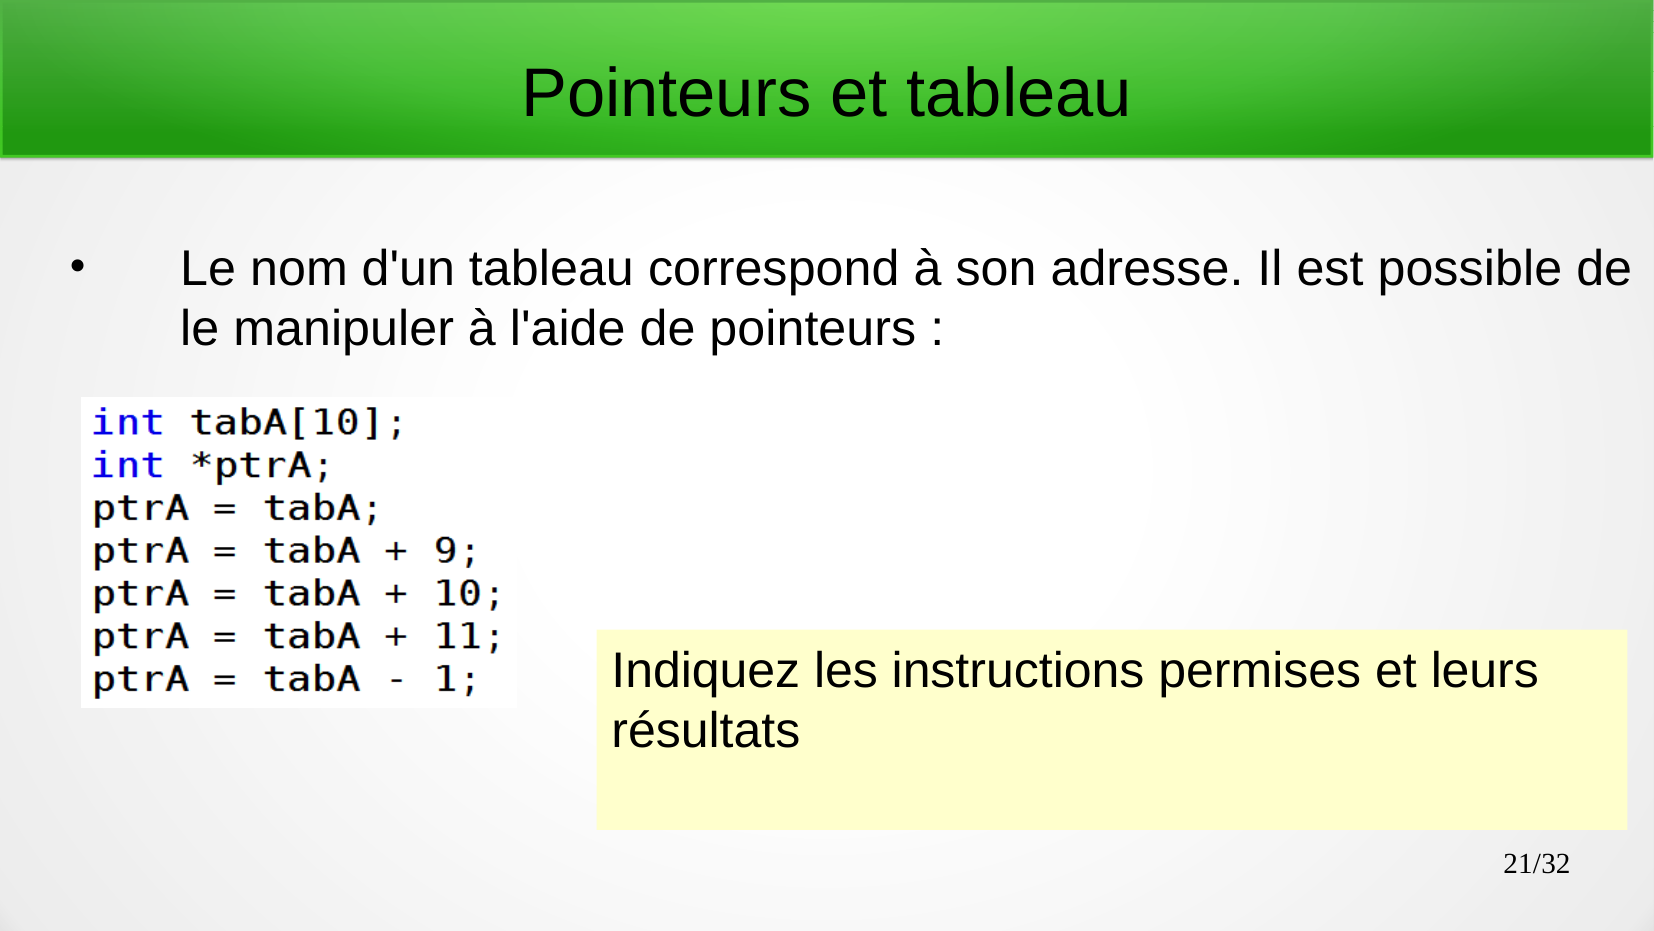

# Pointeurs et tableau
Le nom d'un tableau correspond à son adresse. Il est possible de le manipuler à l'aide de pointeurs :
Indiquez les instructions permises et leurs résultats
21